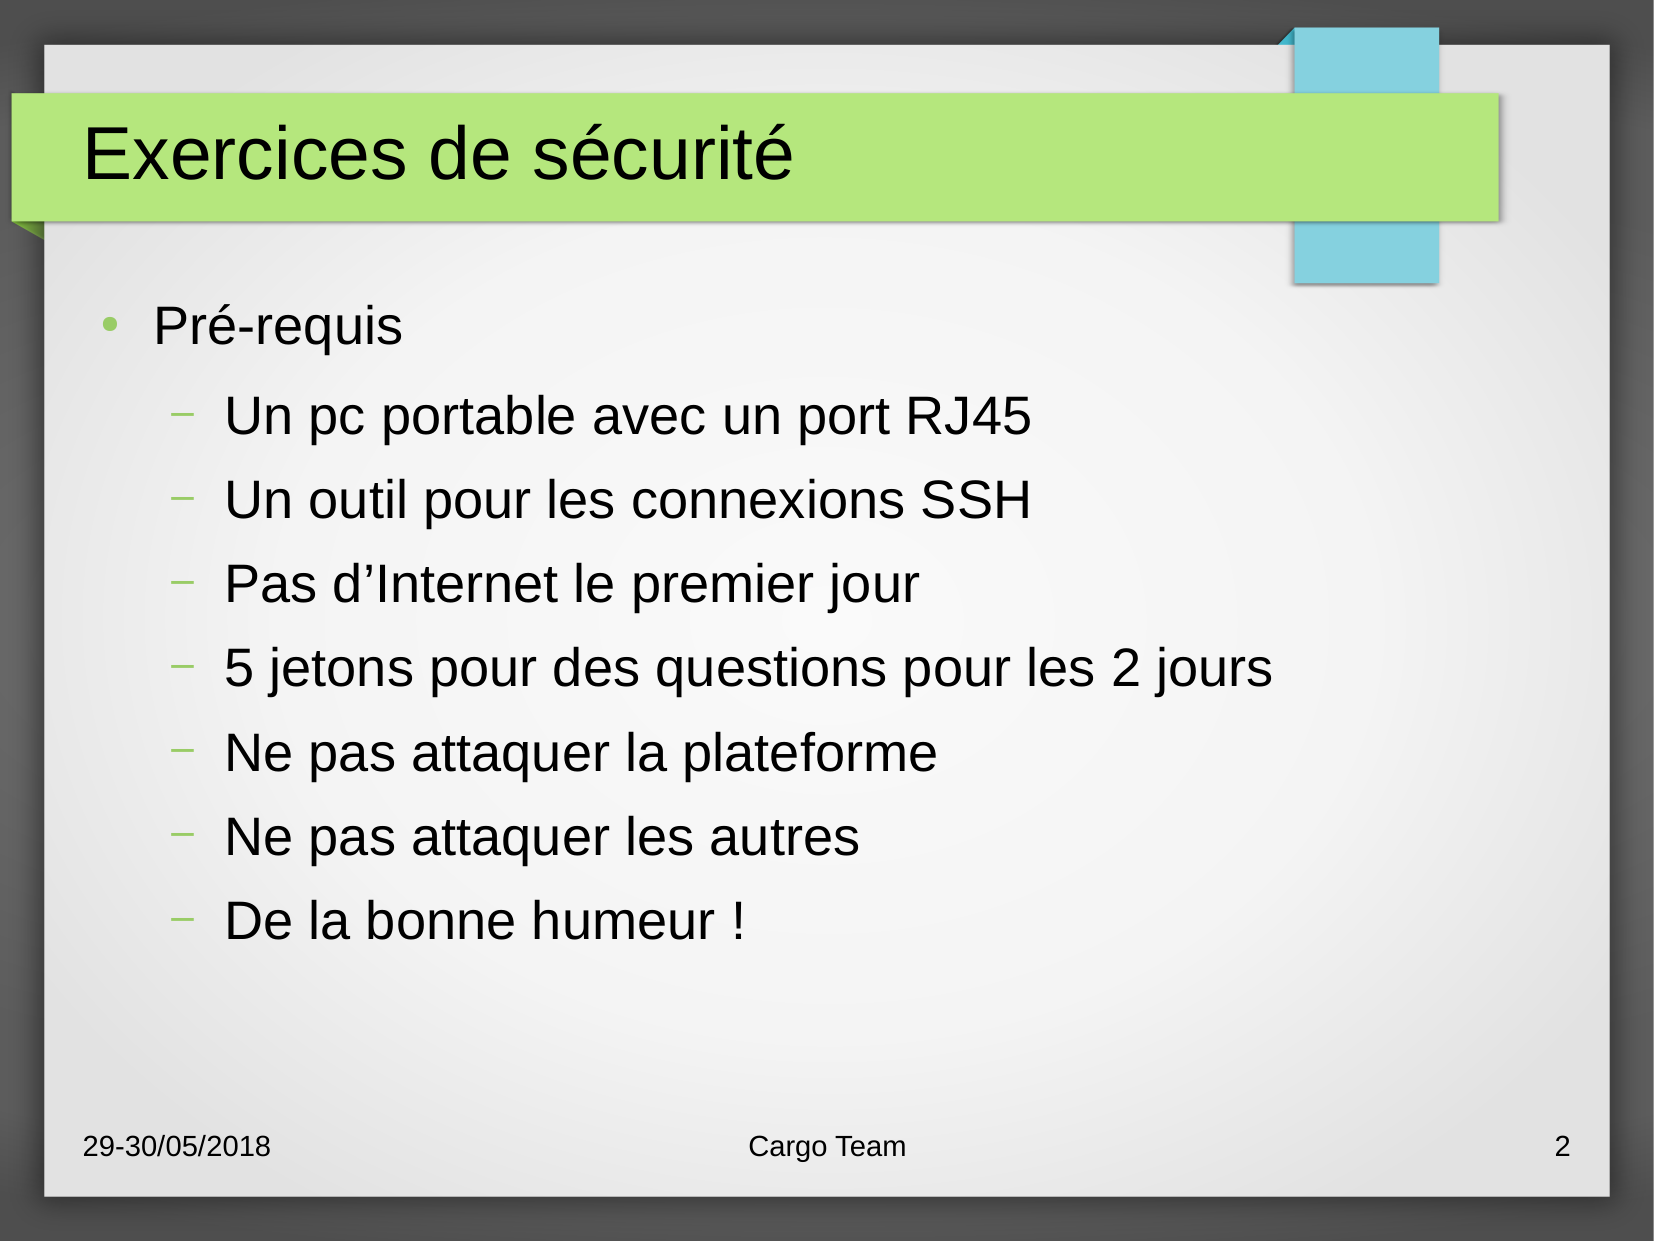

# Exercices de sécurité
Pré-requis
Un pc portable avec un port RJ45
Un outil pour les connexions SSH
Pas d’Internet le premier jour
5 jetons pour des questions pour les 2 jours
Ne pas attaquer la plateforme
Ne pas attaquer les autres
De la bonne humeur !
29-30/05/2018
Cargo Team
2